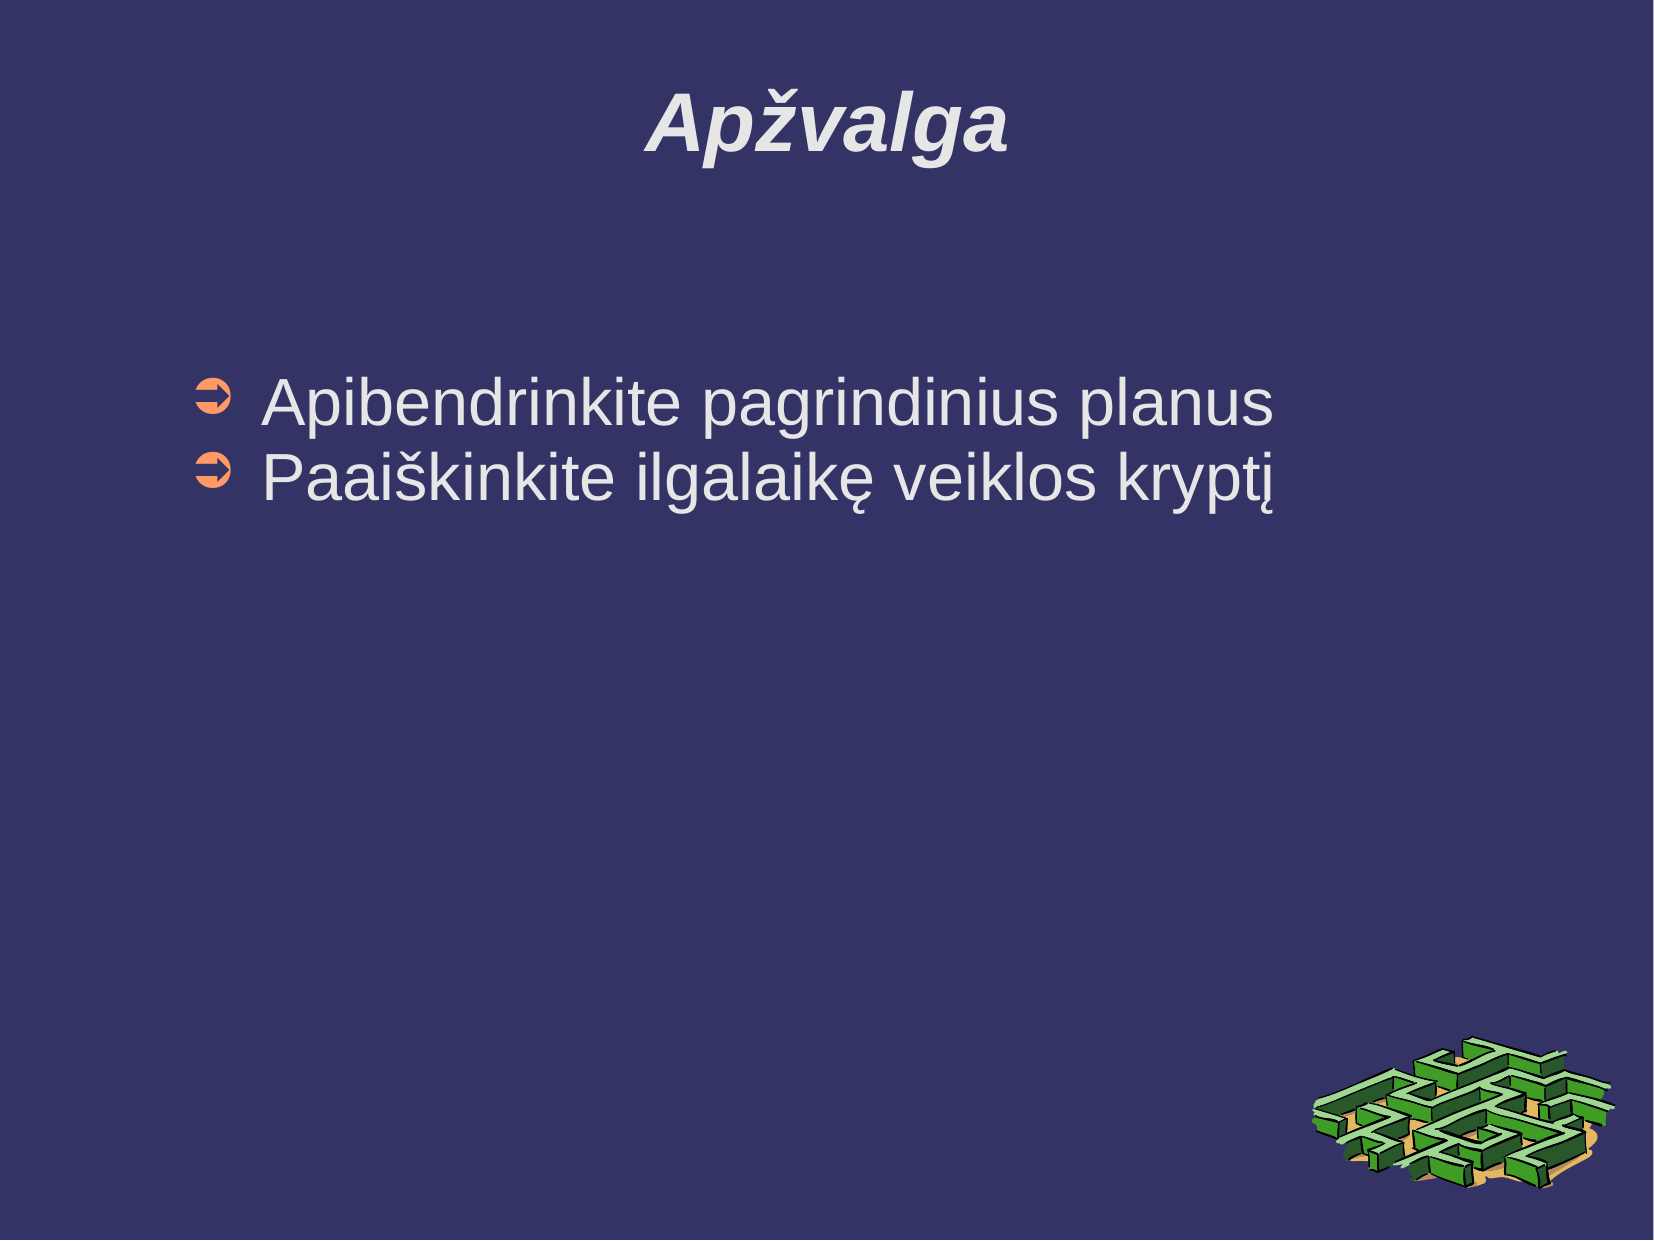

# Apžvalga
Apibendrinkite pagrindinius planus
Paaiškinkite ilgalaikę veiklos kryptį